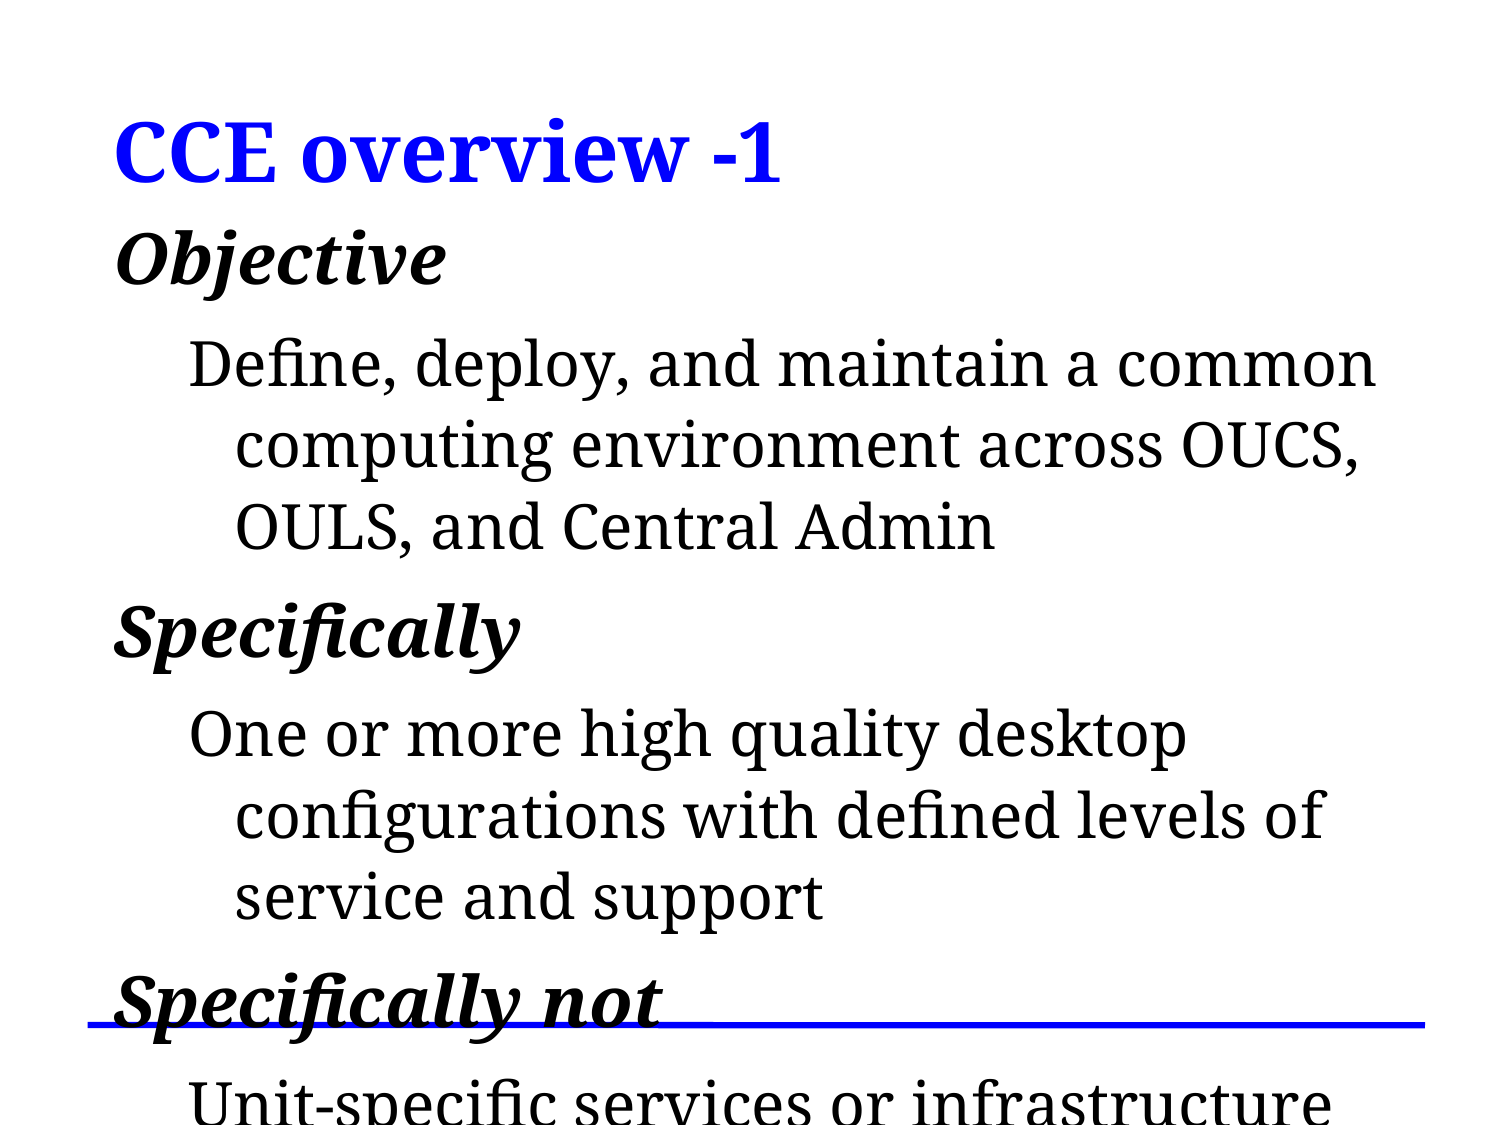

# CCE overview -1
Objective
Define, deploy, and maintain a common computing environment across OUCS, OULS, and Central Admin
Specifically
One or more high quality desktop configurations with defined levels of service and support
Specifically not
Unit-specific services or infrastructure